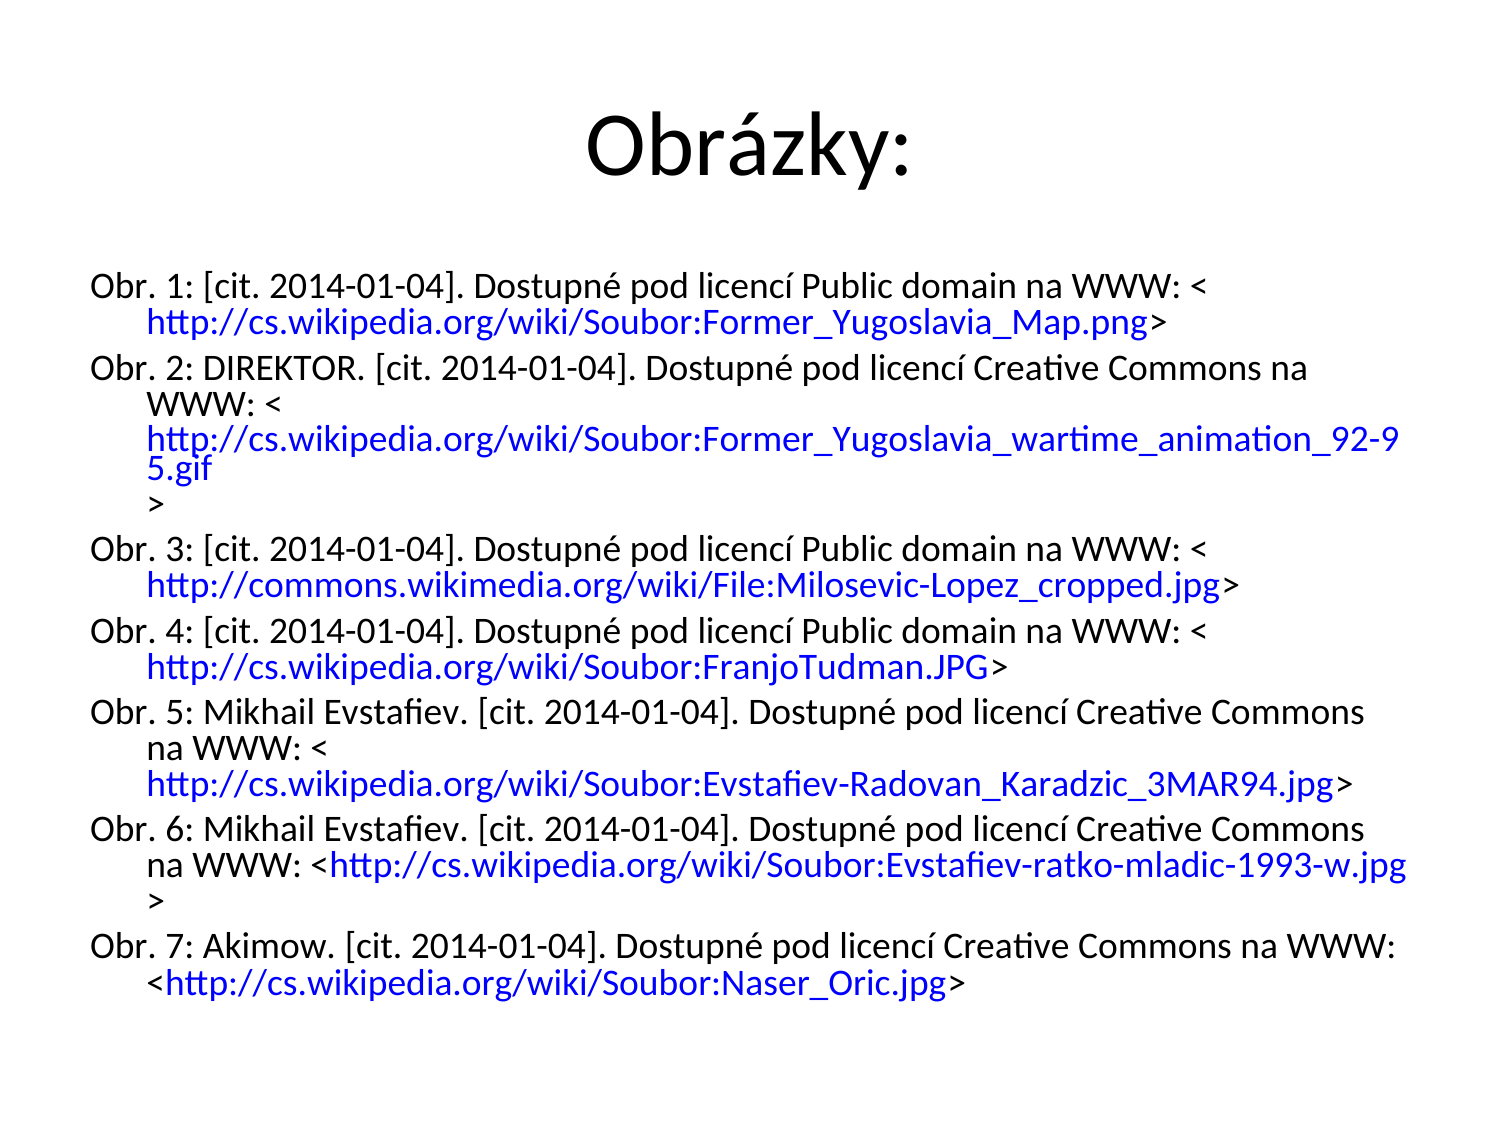

# Obrázky:
Obr. 1: [cit. 2014-01-04]. Dostupné pod licencí Public domain na WWW: <http://cs.wikipedia.org/wiki/Soubor:Former_Yugoslavia_Map.png>
Obr. 2: DIREKTOR. [cit. 2014-01-04]. Dostupné pod licencí Creative Commons na WWW: <http://cs.wikipedia.org/wiki/Soubor:Former_Yugoslavia_wartime_animation_92-95.gif>
Obr. 3: [cit. 2014-01-04]. Dostupné pod licencí Public domain na WWW: <http://commons.wikimedia.org/wiki/File:Milosevic-Lopez_cropped.jpg>
Obr. 4: [cit. 2014-01-04]. Dostupné pod licencí Public domain na WWW: <http://cs.wikipedia.org/wiki/Soubor:FranjoTudman.JPG>
Obr. 5: Mikhail Evstafiev. [cit. 2014-01-04]. Dostupné pod licencí Creative Commons na WWW: <http://cs.wikipedia.org/wiki/Soubor:Evstafiev-Radovan_Karadzic_3MAR94.jpg>
Obr. 6: Mikhail Evstafiev. [cit. 2014-01-04]. Dostupné pod licencí Creative Commons na WWW: <http://cs.wikipedia.org/wiki/Soubor:Evstafiev-ratko-mladic-1993-w.jpg>
Obr. 7: Akimow. [cit. 2014-01-04]. Dostupné pod licencí Creative Commons na WWW: <http://cs.wikipedia.org/wiki/Soubor:Naser_Oric.jpg>